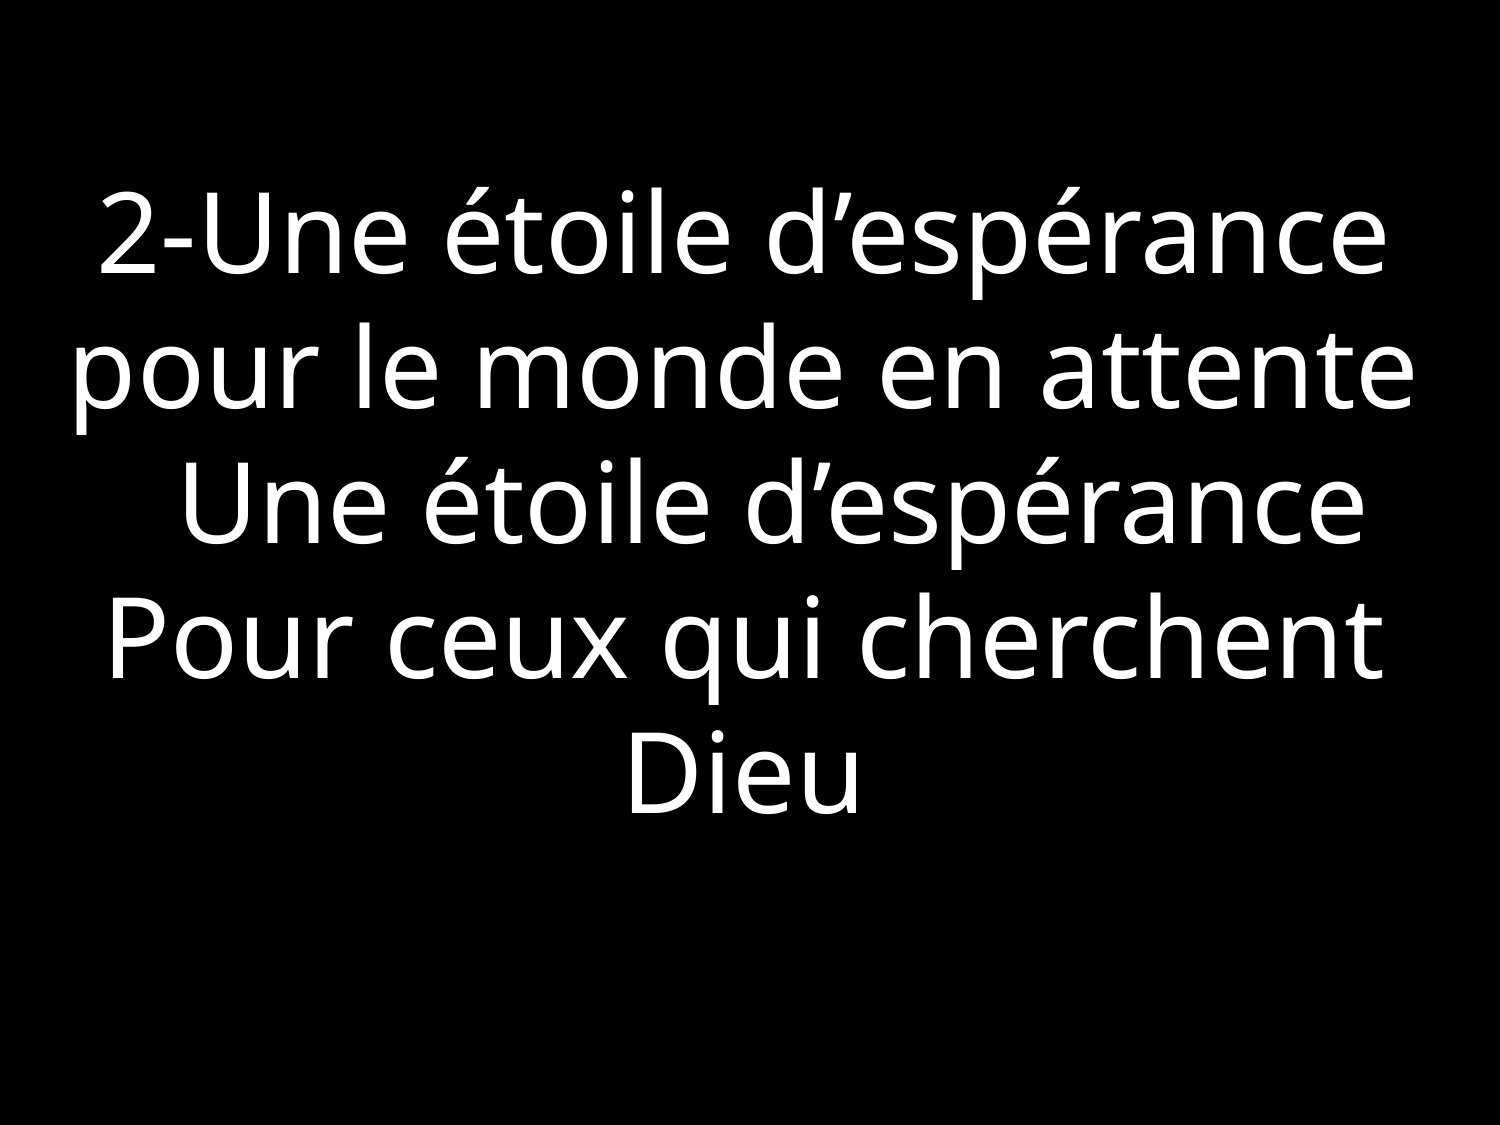

# 2-Une étoile d’espérance pour le monde en attente Une étoile d’espérance Pour ceux qui cherchent Dieu